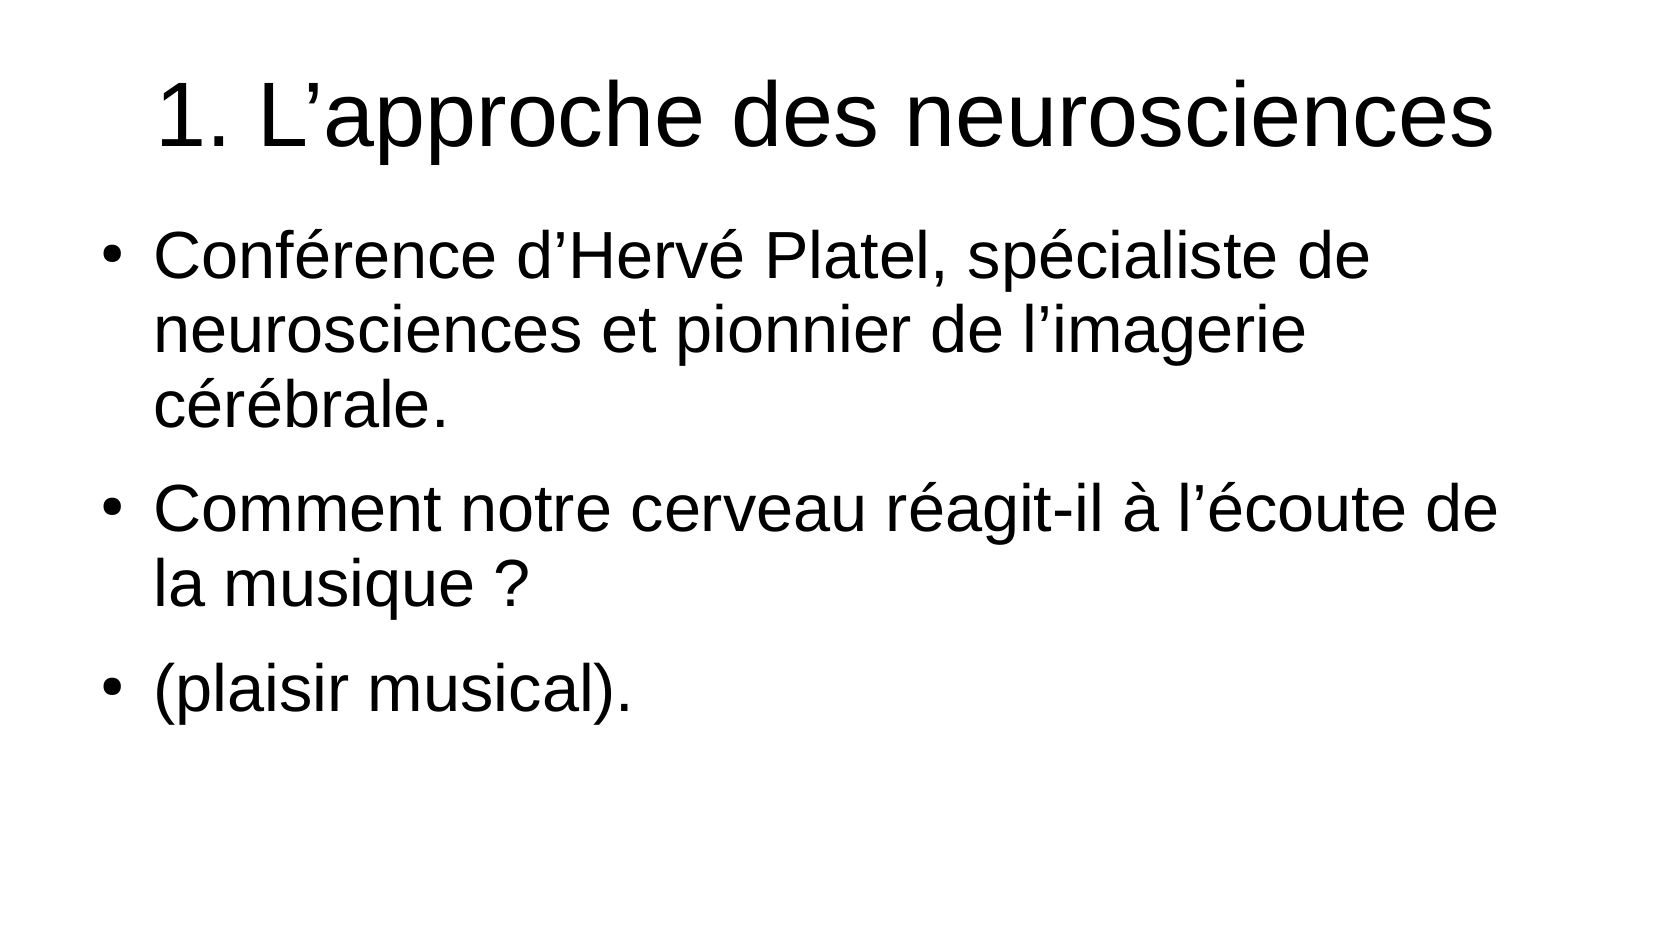

# 1. L’approche des neurosciences
Conférence d’Hervé Platel, spécialiste de neurosciences et pionnier de l’imagerie cérébrale.
Comment notre cerveau réagit-il à l’écoute de la musique ?
(plaisir musical).